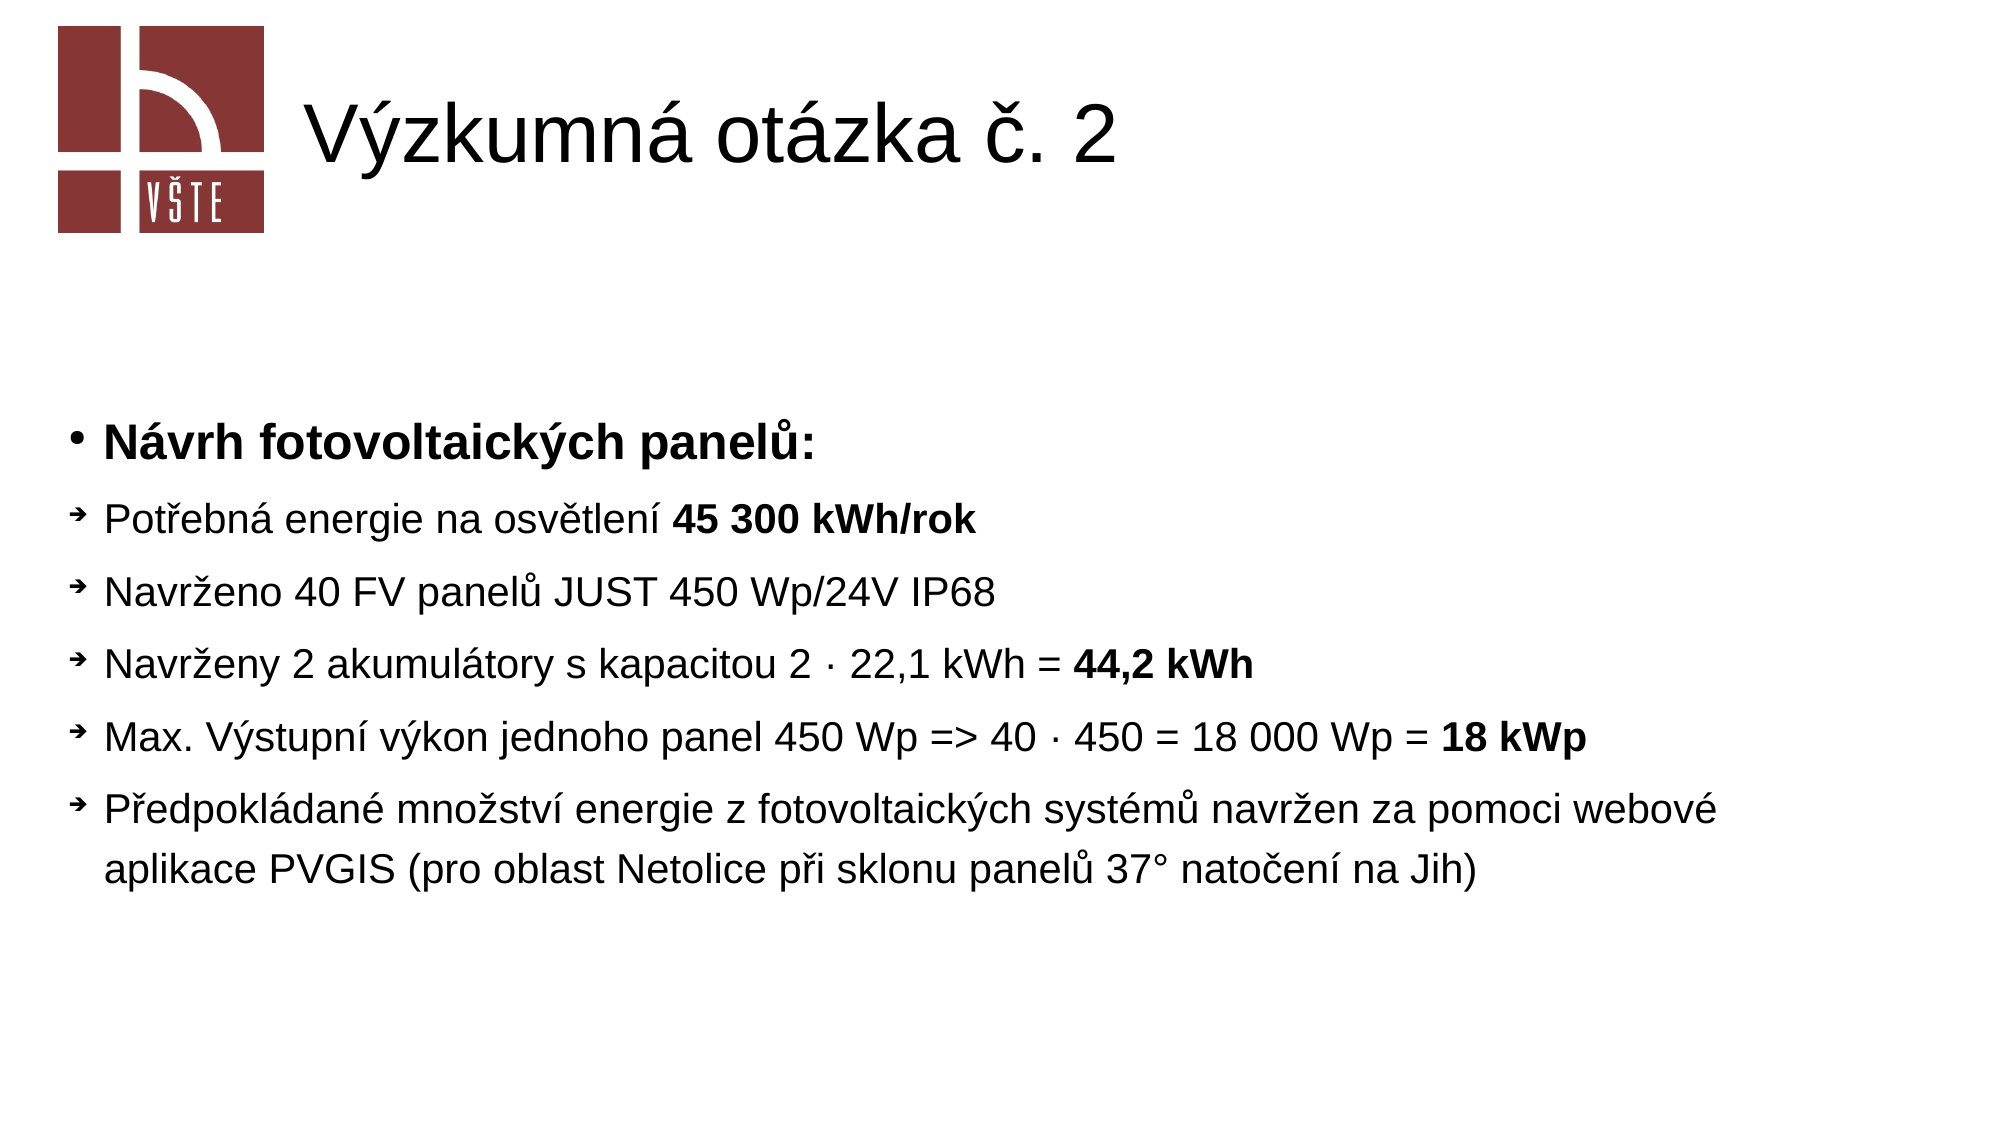

Výzkumná otázka č. 2
Návrh fotovoltaických panelů:
Potřebná energie na osvětlení 45 300 kWh/rok
Navrženo 40 FV panelů JUST 450 Wp/24V IP68
Navrženy 2 akumulátory s kapacitou 2 · 22,1 kWh = 44,2 kWh
Max. Výstupní výkon jednoho panel 450 Wp => 40 · 450 = 18 000 Wp = 18 kWp
Předpokládané množství energie z fotovoltaických systémů navržen za pomoci webové aplikace PVGIS (pro oblast Netolice při sklonu panelů 37° natočení na Jih)